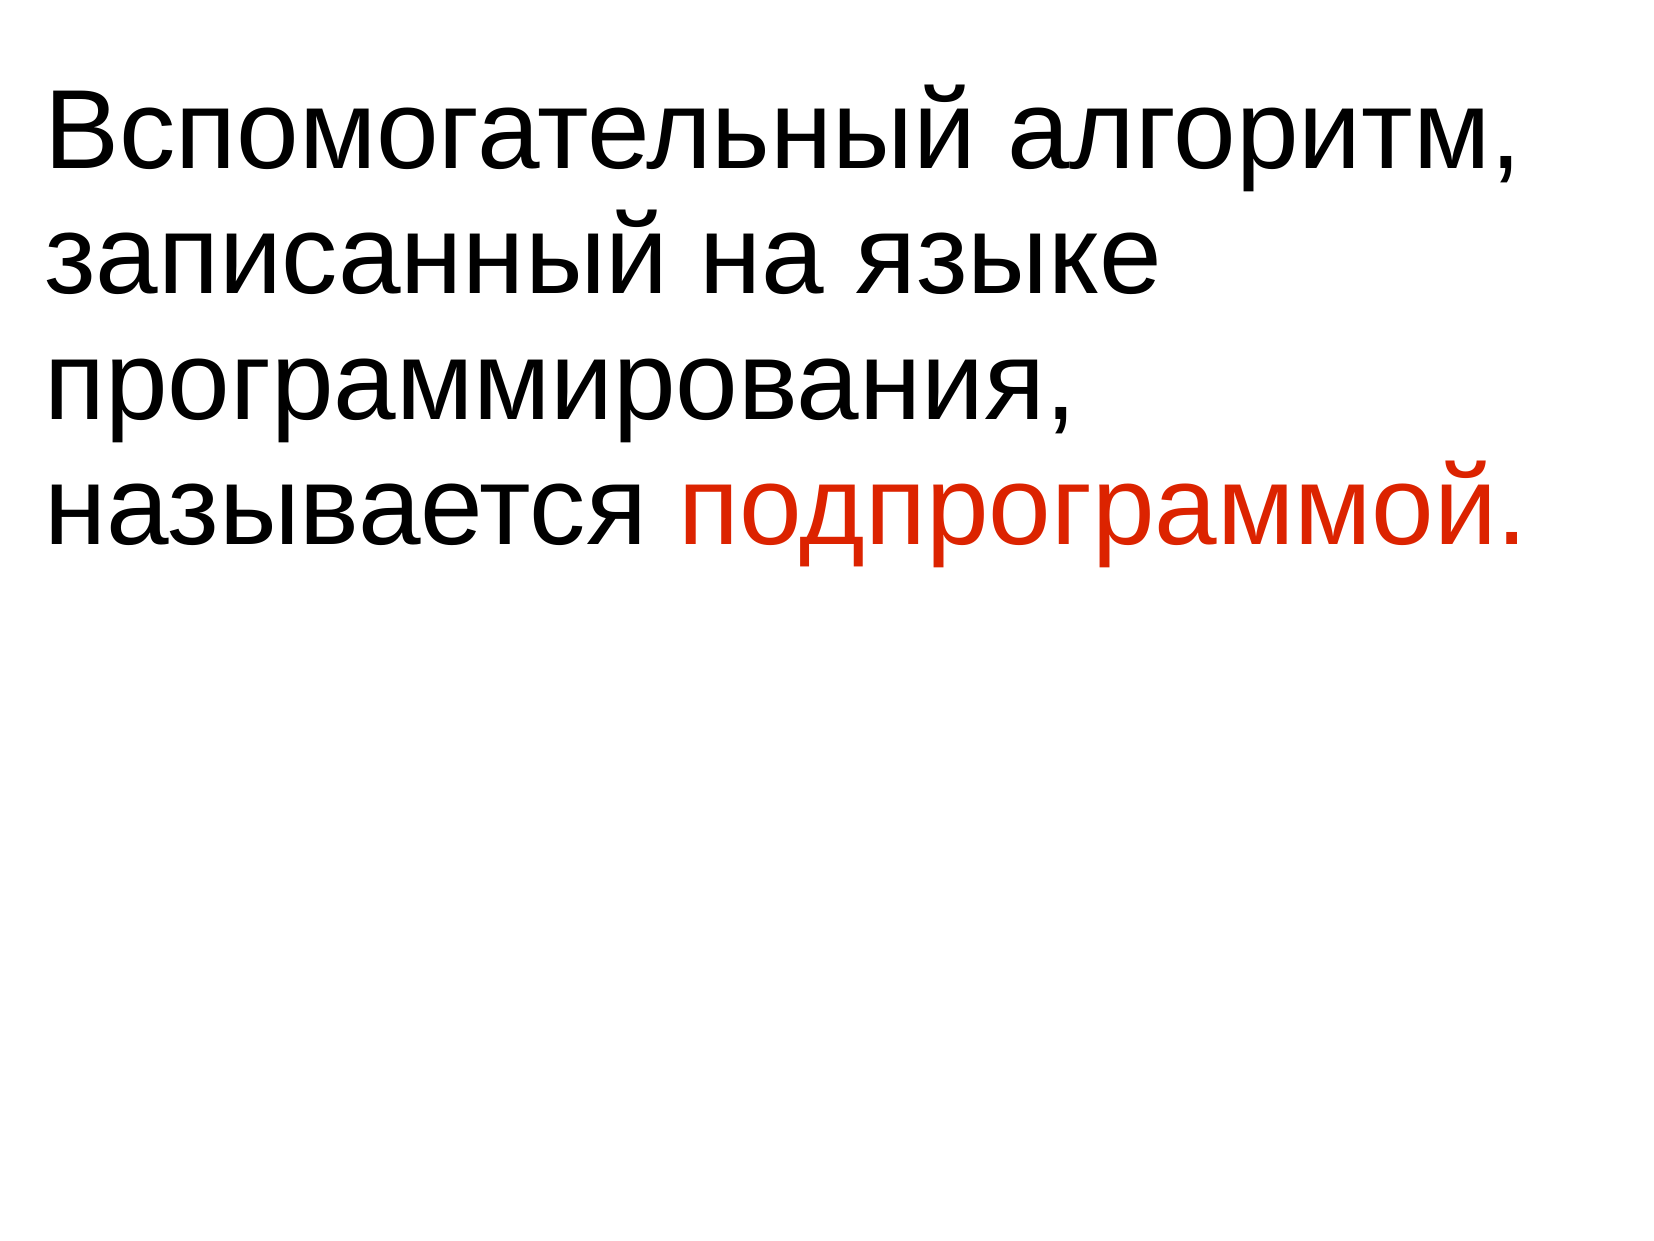

Вспомогательный алгоритм,
записанный на языке программирования,
называется подпрограммой.